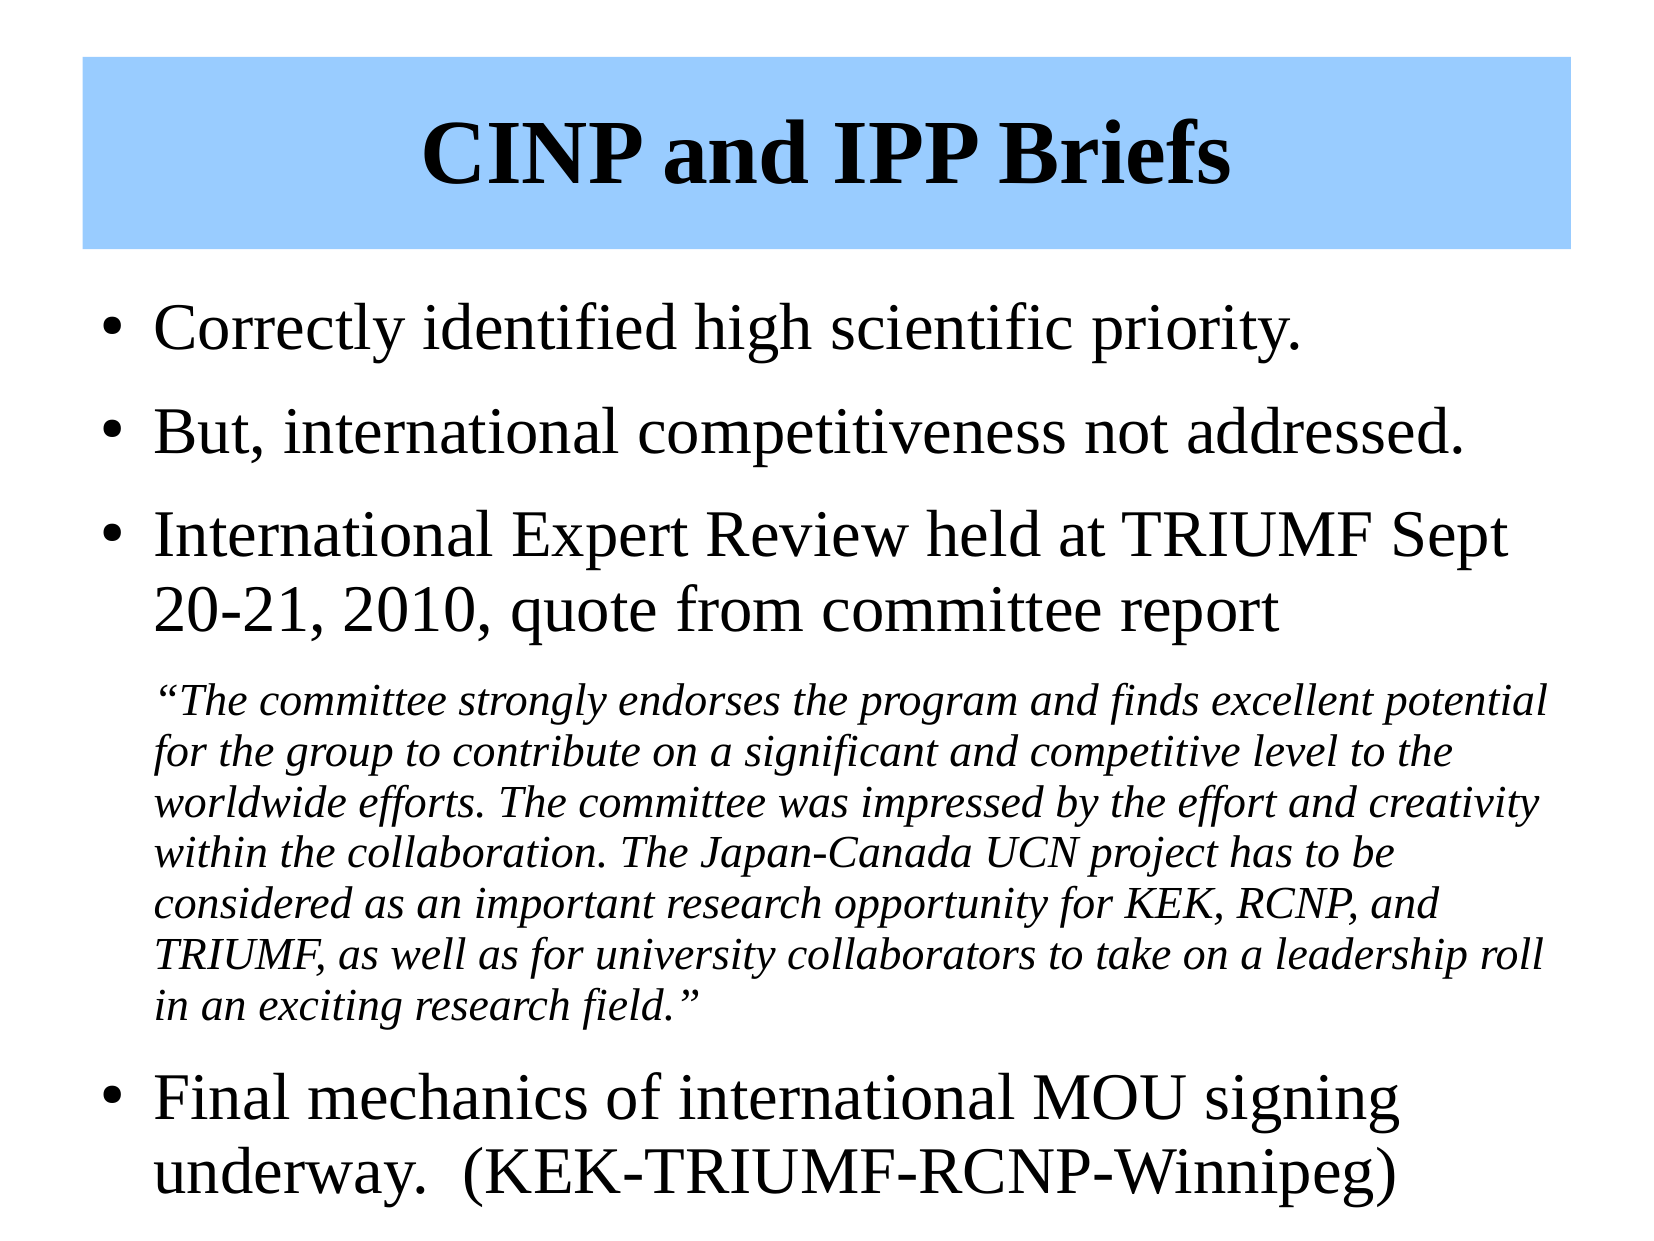

# CINP and IPP Briefs
Correctly identified high scientific priority.
But, international competitiveness not addressed.
International Expert Review held at TRIUMF Sept 20-21, 2010, quote from committee report
“The committee strongly endorses the program and finds excellent potential for the group to contribute on a significant and competitive level to the worldwide efforts. The committee was impressed by the effort and creativity within the collaboration. The Japan-Canada UCN project has to be considered as an important research opportunity for KEK, RCNP, and TRIUMF, as well as for university collaborators to take on a leadership roll in an exciting research field.”
Final mechanics of international MOU signing underway. (KEK-TRIUMF-RCNP-Winnipeg)